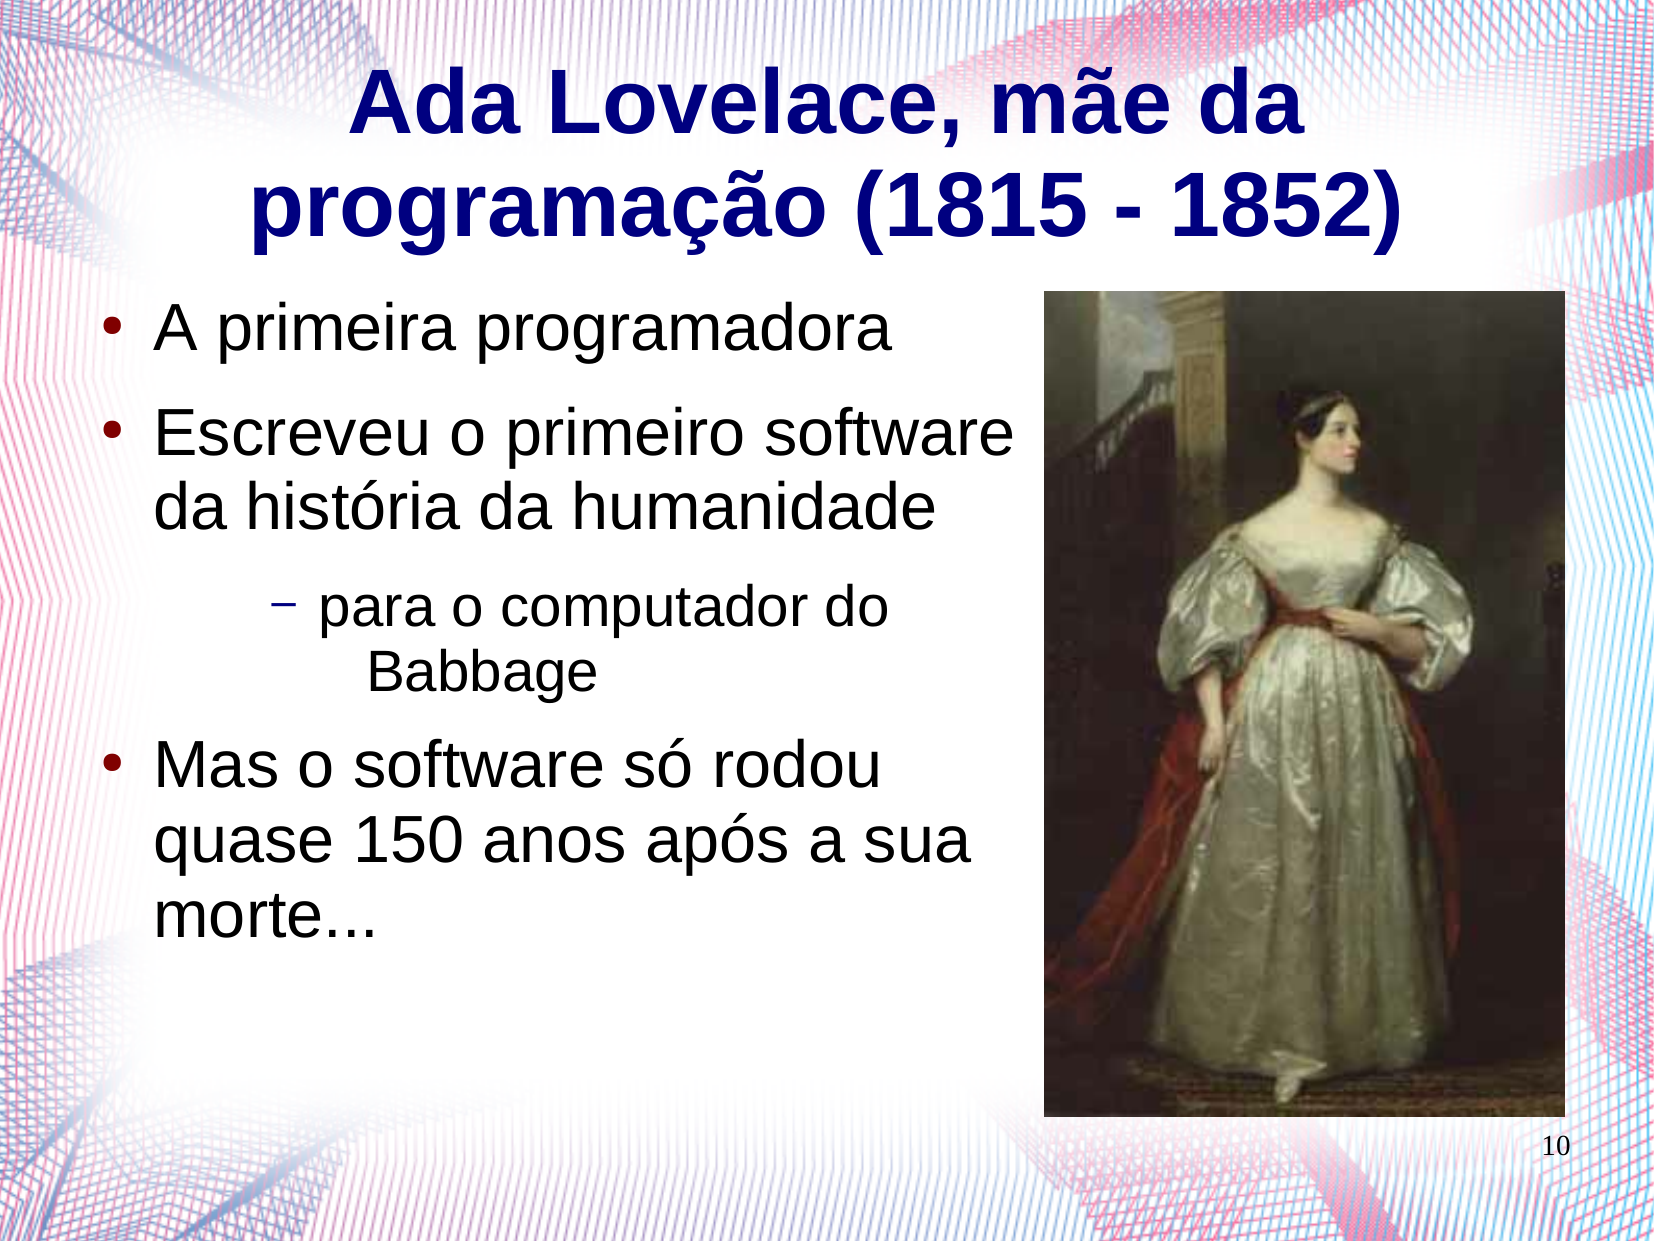

# Ada Lovelace, mãe da programação (1815 - 1852)
A primeira programadora
Escreveu o primeiro software da história da humanidade
para o computador do Babbage
Mas o software só rodou quase 150 anos após a sua morte...
10